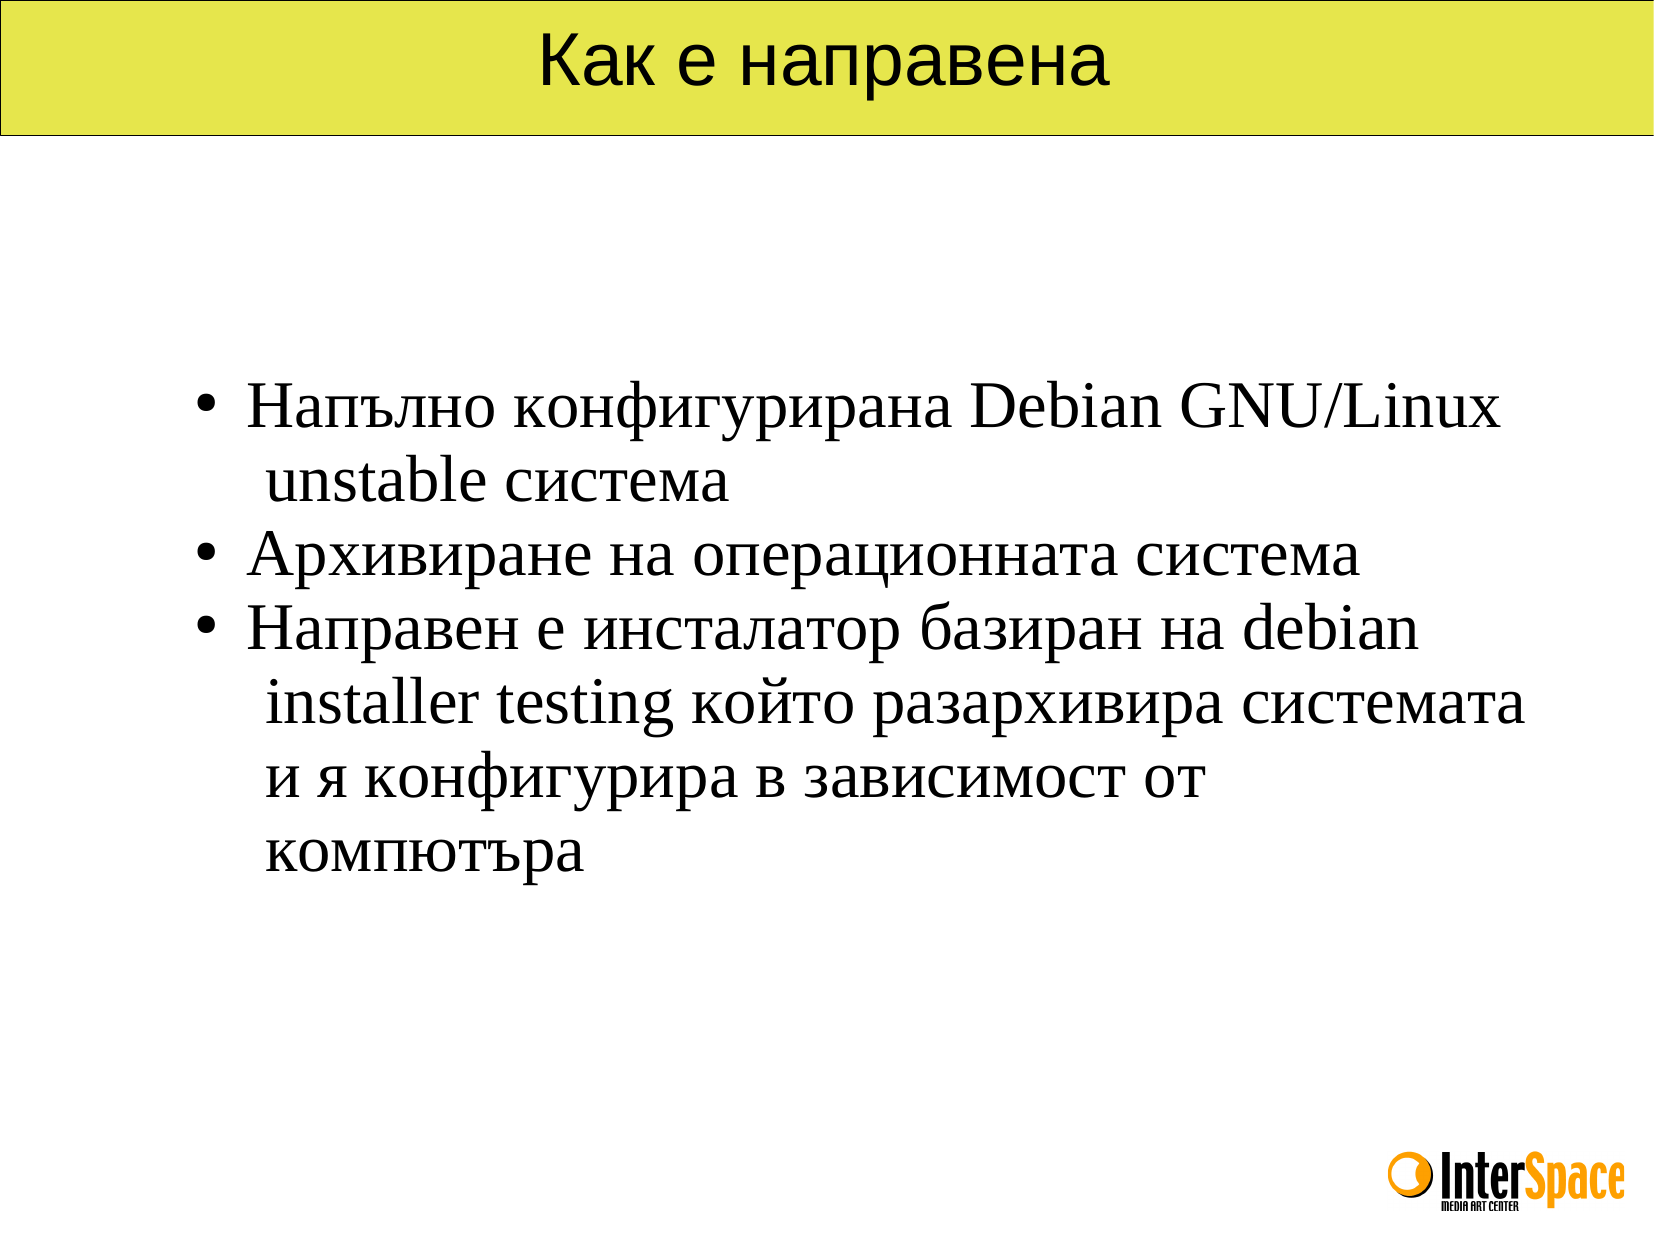

# Как е направена
 Напълно конфигурирана Debian GNU/Linux unstable система
 Архивиране на операционната система
 Направен е инсталатор базиран на debian installer testing който разархивира системата и я конфигурира в зависимост от компютъра